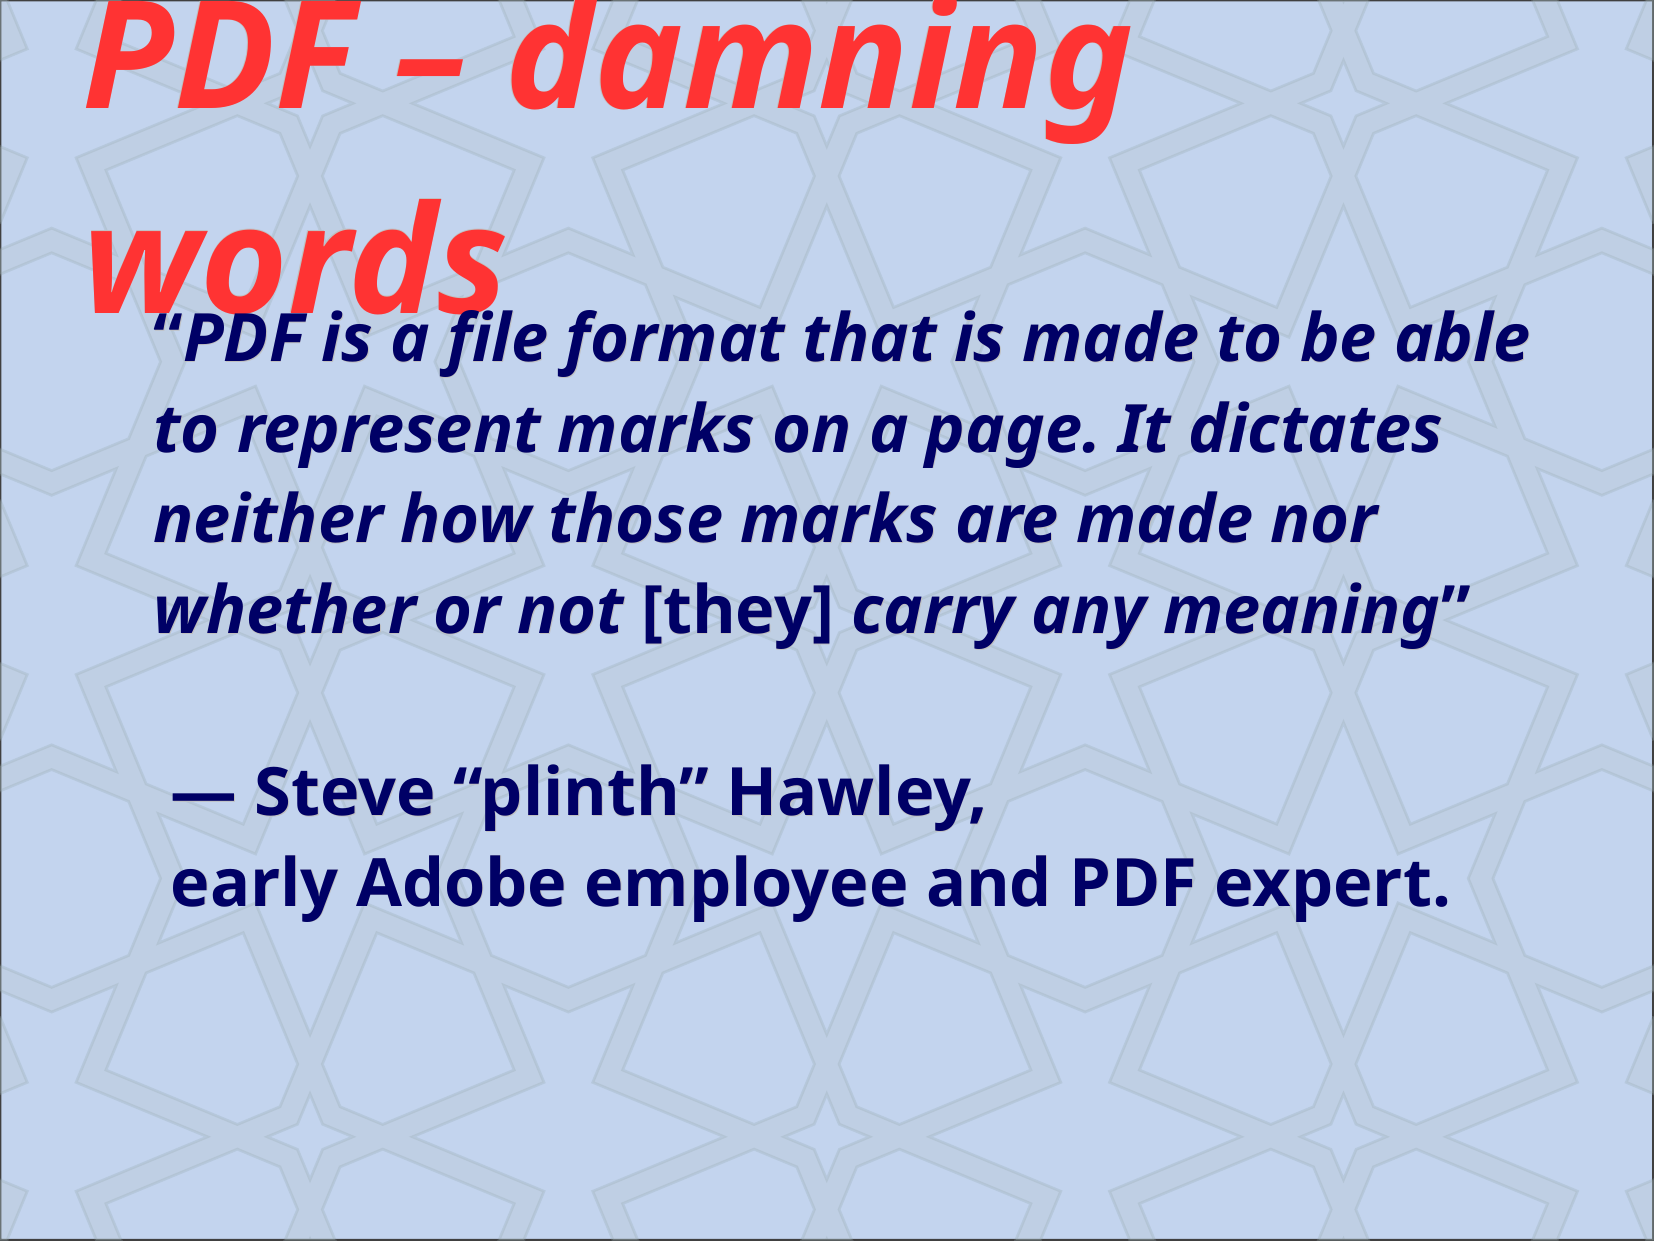

# PDF – damning words
“PDF is a file format that is made to be able to represent marks on a page. It dictates neither how those marks are made nor whether or not [they] carry any meaning”
 — Steve “plinth” Hawley,
 early Adobe employee and PDF expert.